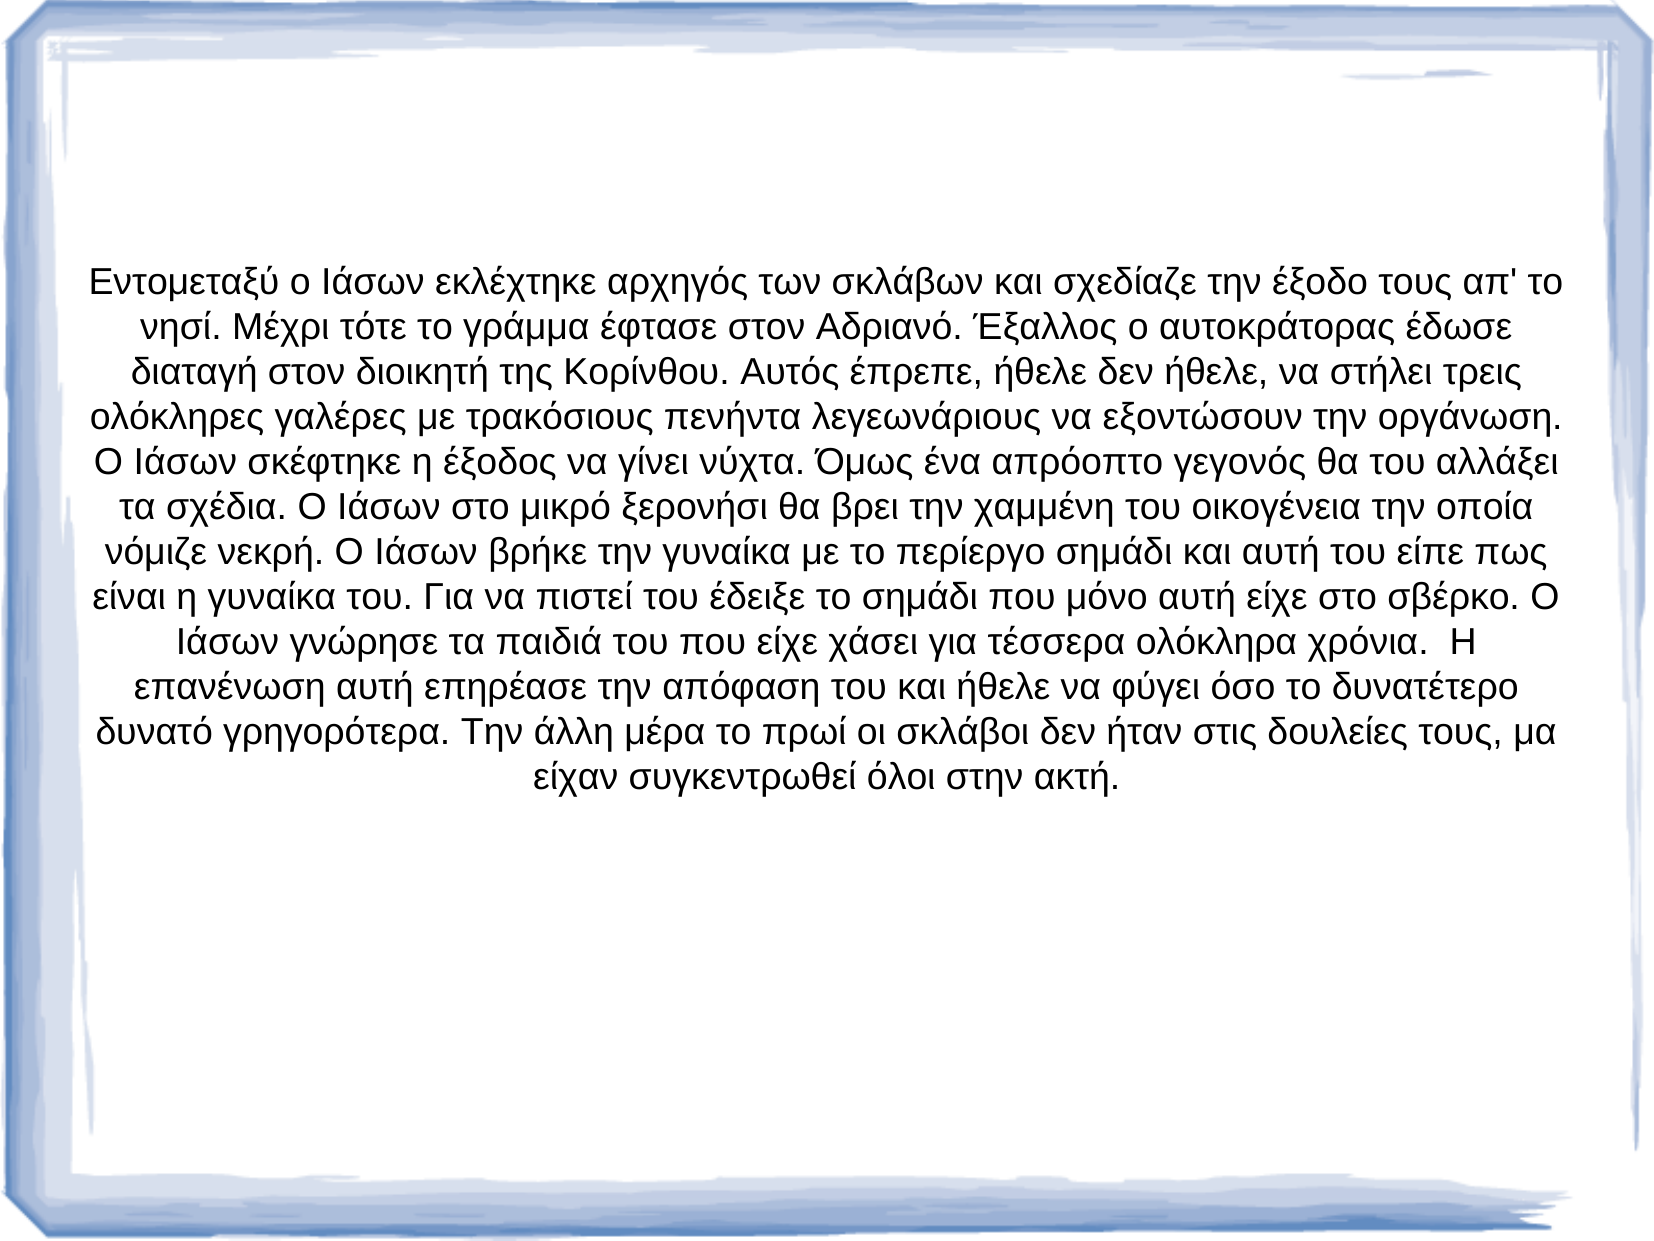

# Εντομεταξύ ο Ιάσων εκλέχτηκε αρχηγός των σκλάβων και σχεδίαζε την έξοδο τους απ' το νησί. Μέχρι τότε το γράμμα έφτασε στον Αδριανό. Έξαλλος ο αυτοκράτορας έδωσε διαταγή στον διοικητή της Κορίνθου. Αυτός έπρεπε, ήθελε δεν ήθελε, να στήλει τρεις ολόκληρες γαλέρες με τρακόσιους πενήντα λεγεωνάριους να εξοντώσουν την οργάνωση. Ο Ιάσων σκέφτηκε η έξοδος να γίνει νύχτα. Όμως ένα απρόοπτο γεγονός θα του αλλάξει τα σχέδια. Ο Ιάσων στο μικρό ξερονήσι θα βρει την χαμμένη του οικογένεια την οποία νόμιζε νεκρή. Ο Ιάσων βρήκε την γυναίκα με το περίεργο σημάδι και αυτή του είπε πως είναι η γυναίκα του. Για να πιστεί του έδειξε το σημάδι που μόνο αυτή είχε στο σβέρκο. Ο Ιάσων γνώρησε τα παιδιά του που είχε χάσει για τέσσερα ολόκληρα χρόνια. Η επανένωση αυτή επηρέασε την απόφαση του και ήθελε να φύγει όσο το δυνατέτερο δυνατό γρηγορότερα. Την άλλη μέρα το πρωί οι σκλάβοι δεν ήταν στις δουλείες τους, μα είχαν συγκεντρωθεί όλοι στην ακτή.